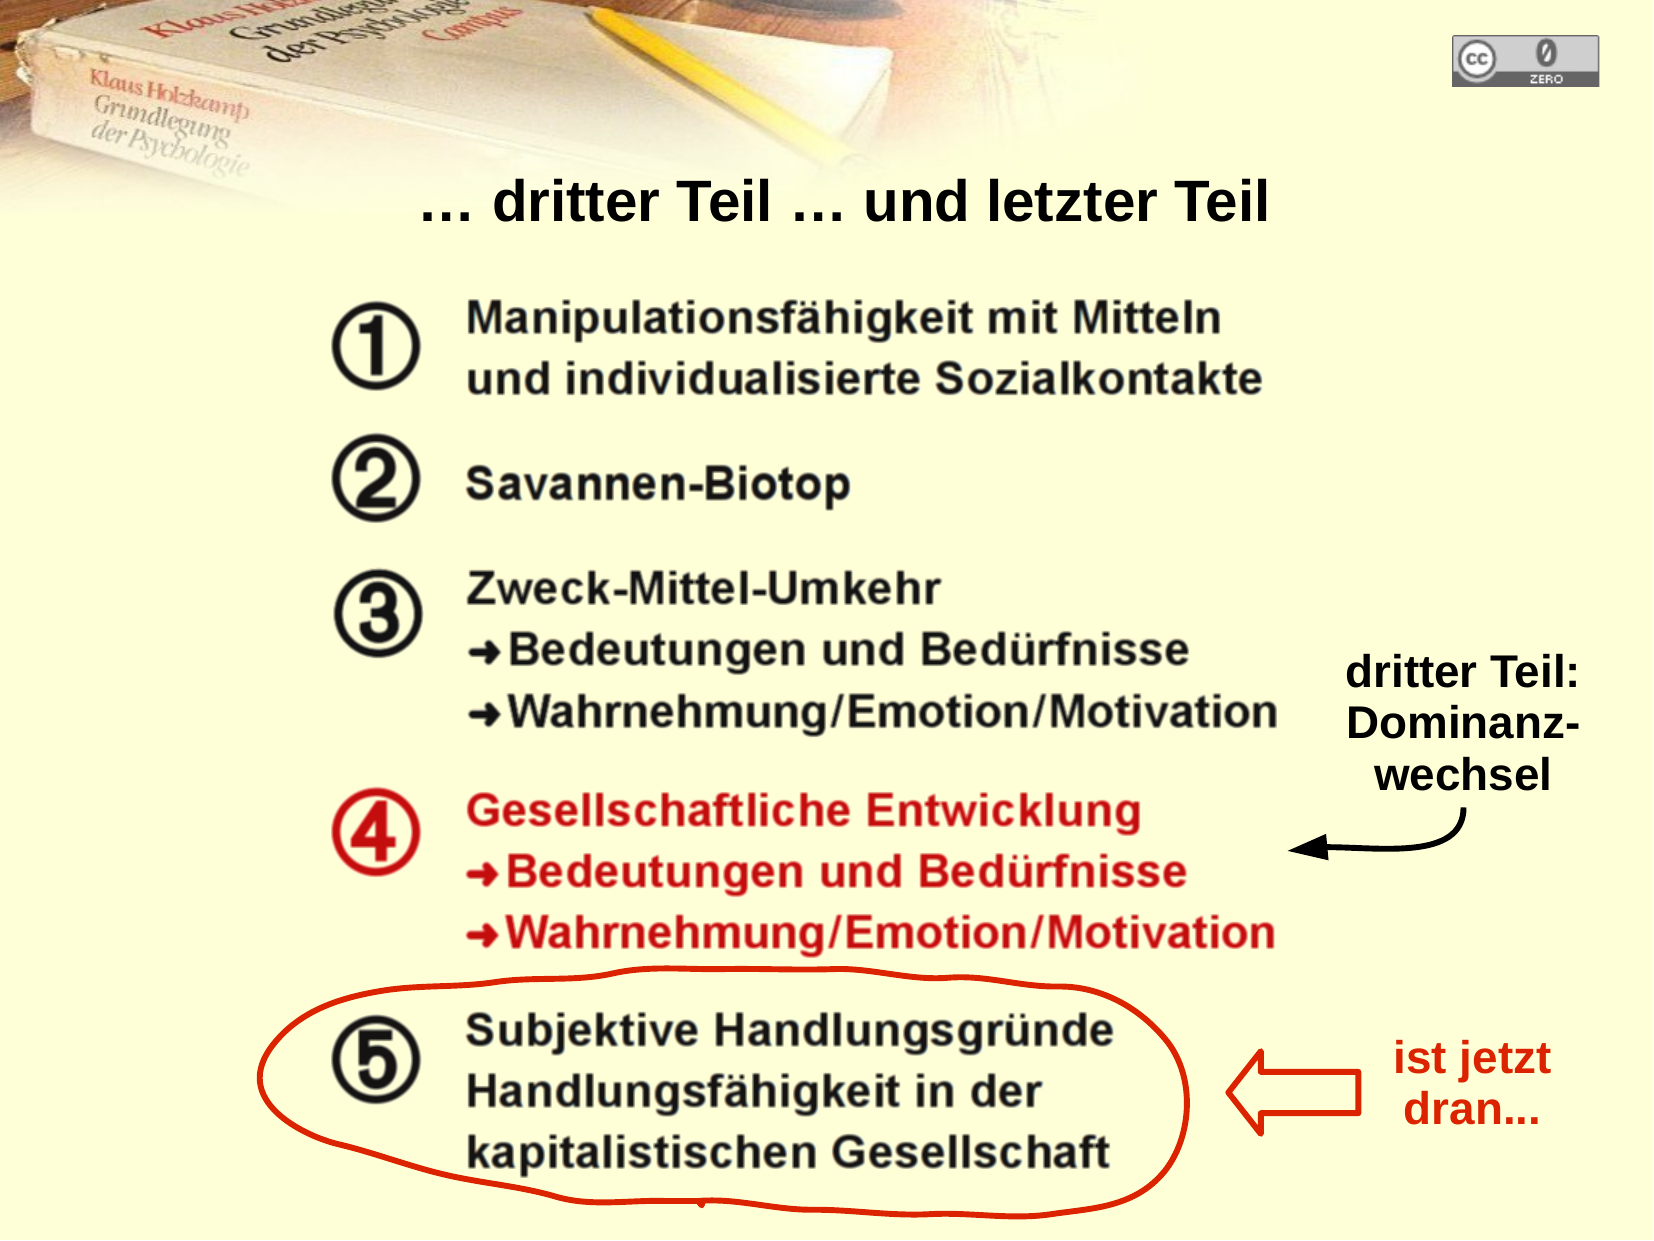

# … dritter Teil … und letzter Teil
dritter Teil:
Dominanz-
wechsel
ist jetzt
dran...